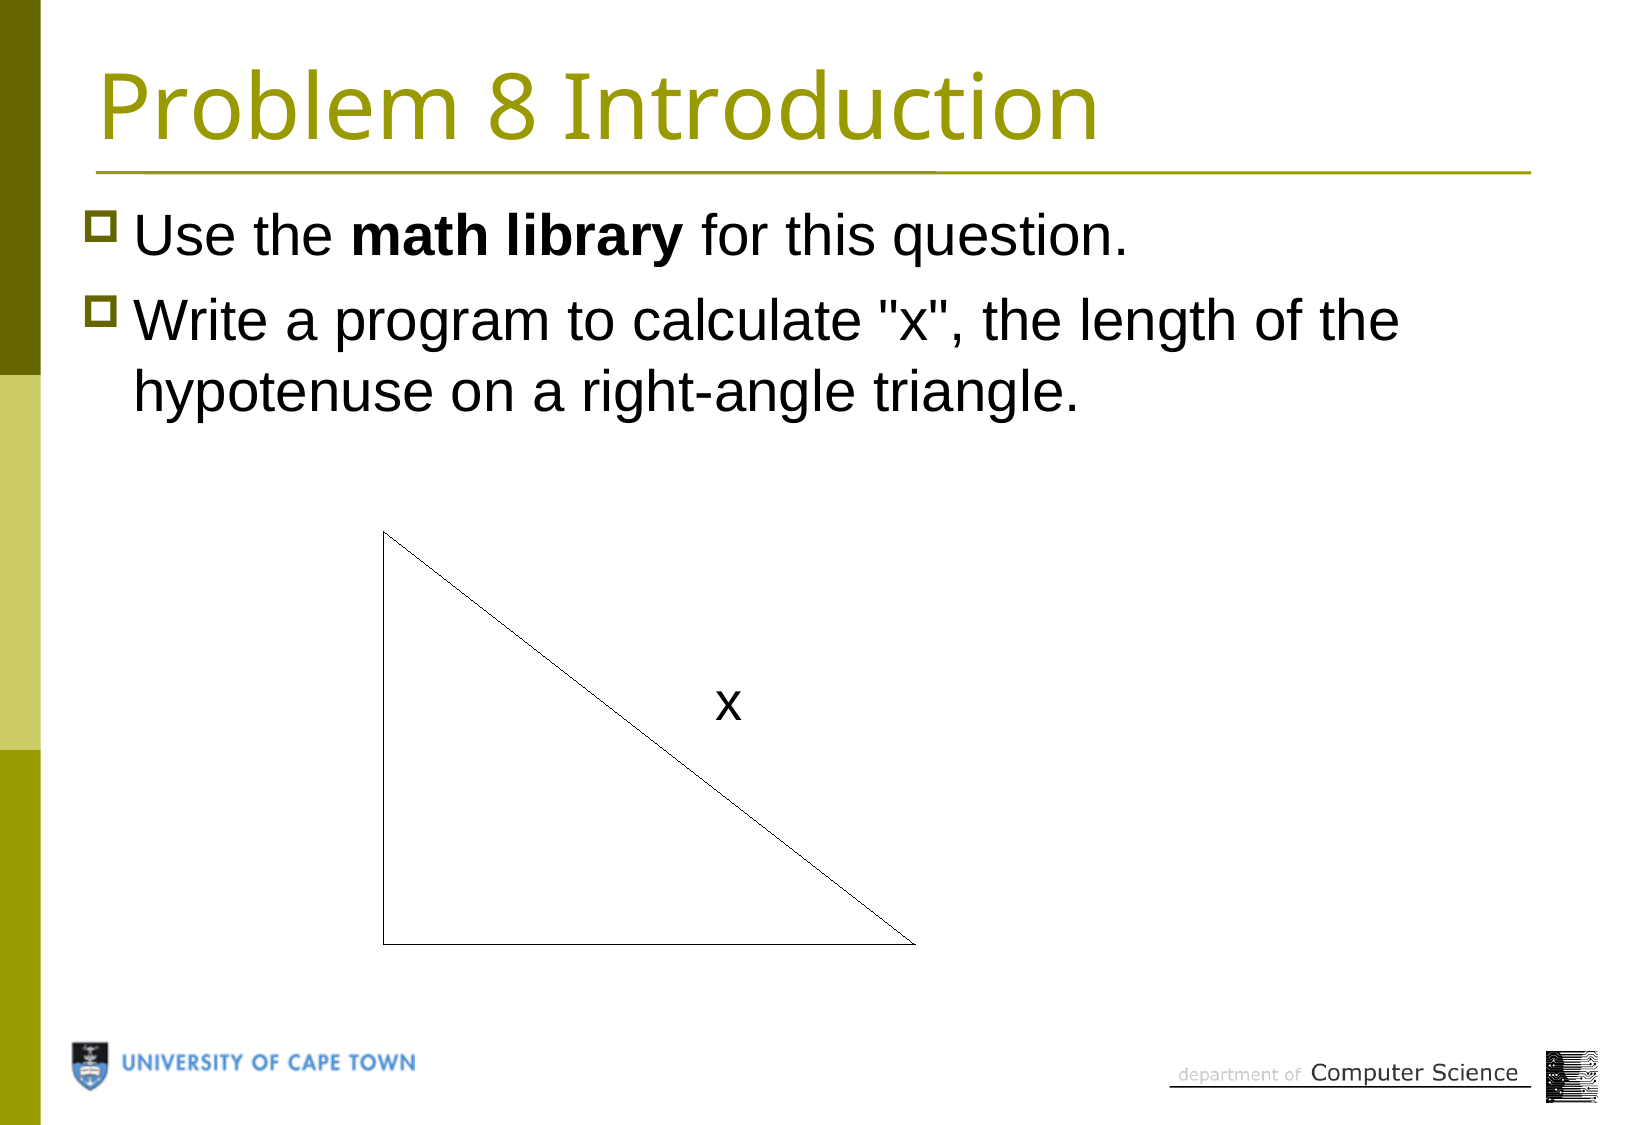

# Problem 8 Introduction
Use the math library for this question.
Write a program to calculate "x", the length of the hypotenuse on a right-angle triangle.
x